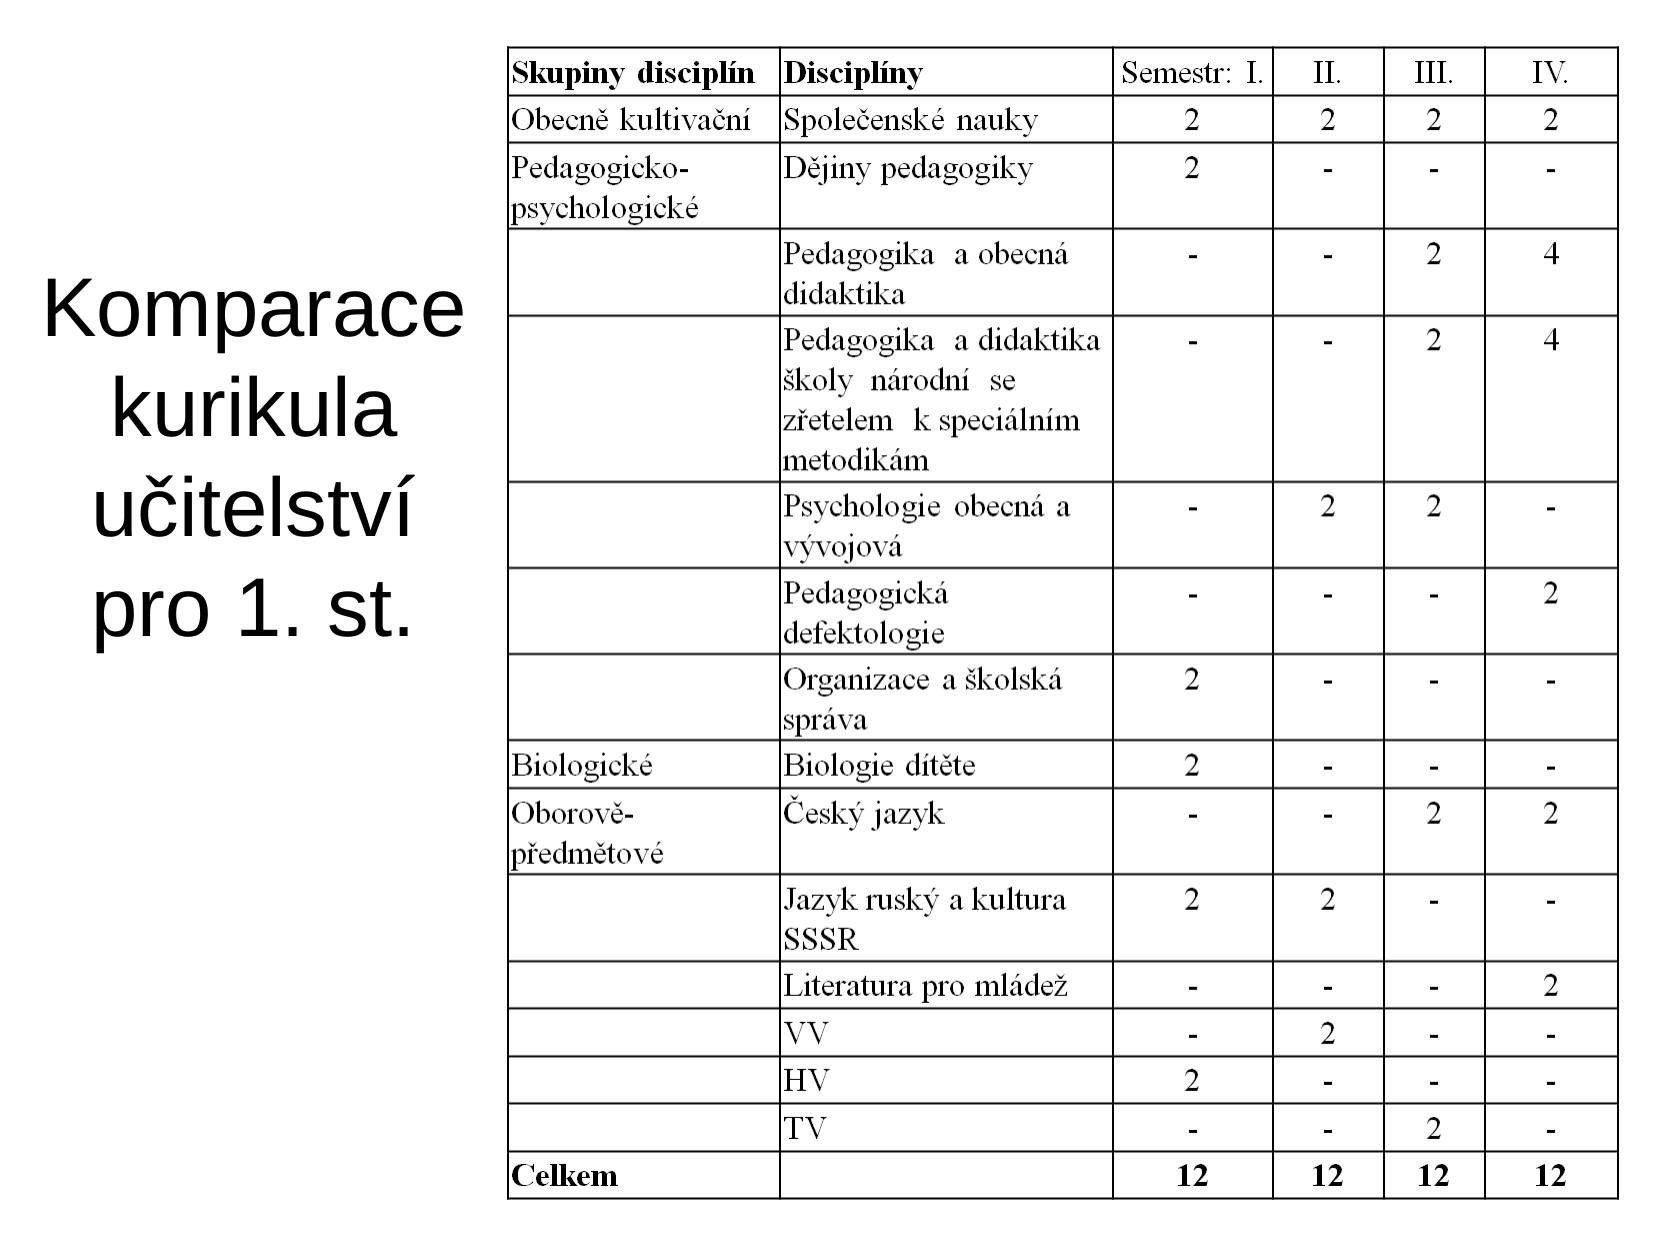

# Komparace kurikula učitelství pro 1. st.